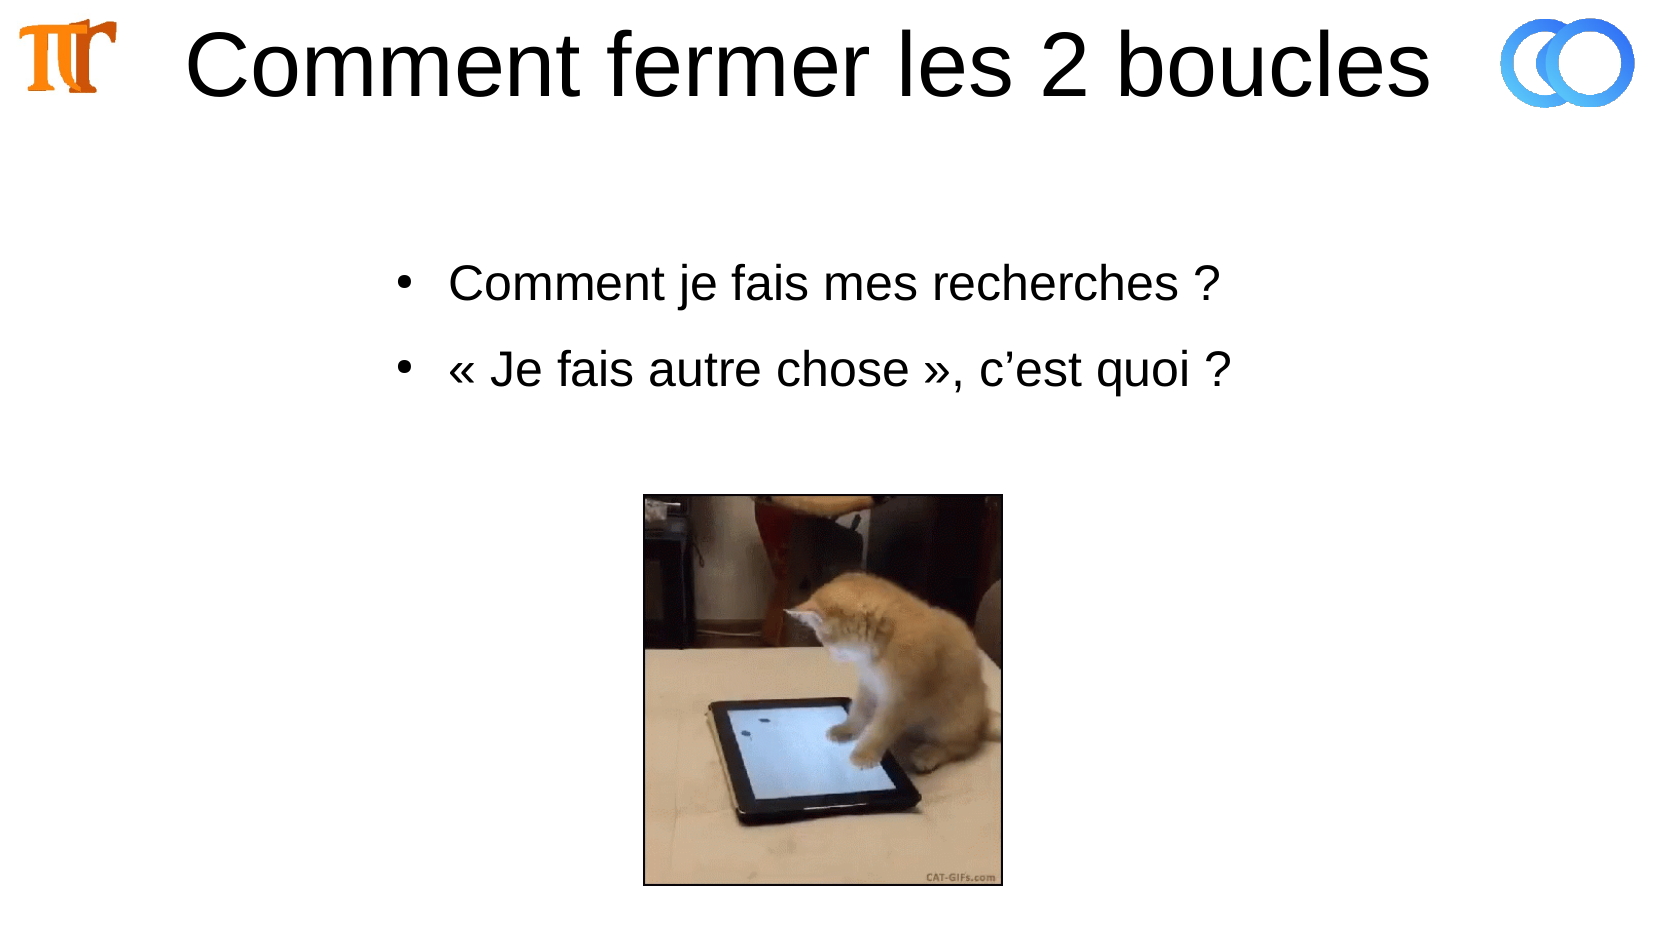

# Comment fermer les 2 boucles
Comment je fais mes recherches ?
« Je fais autre chose », c’est quoi ?